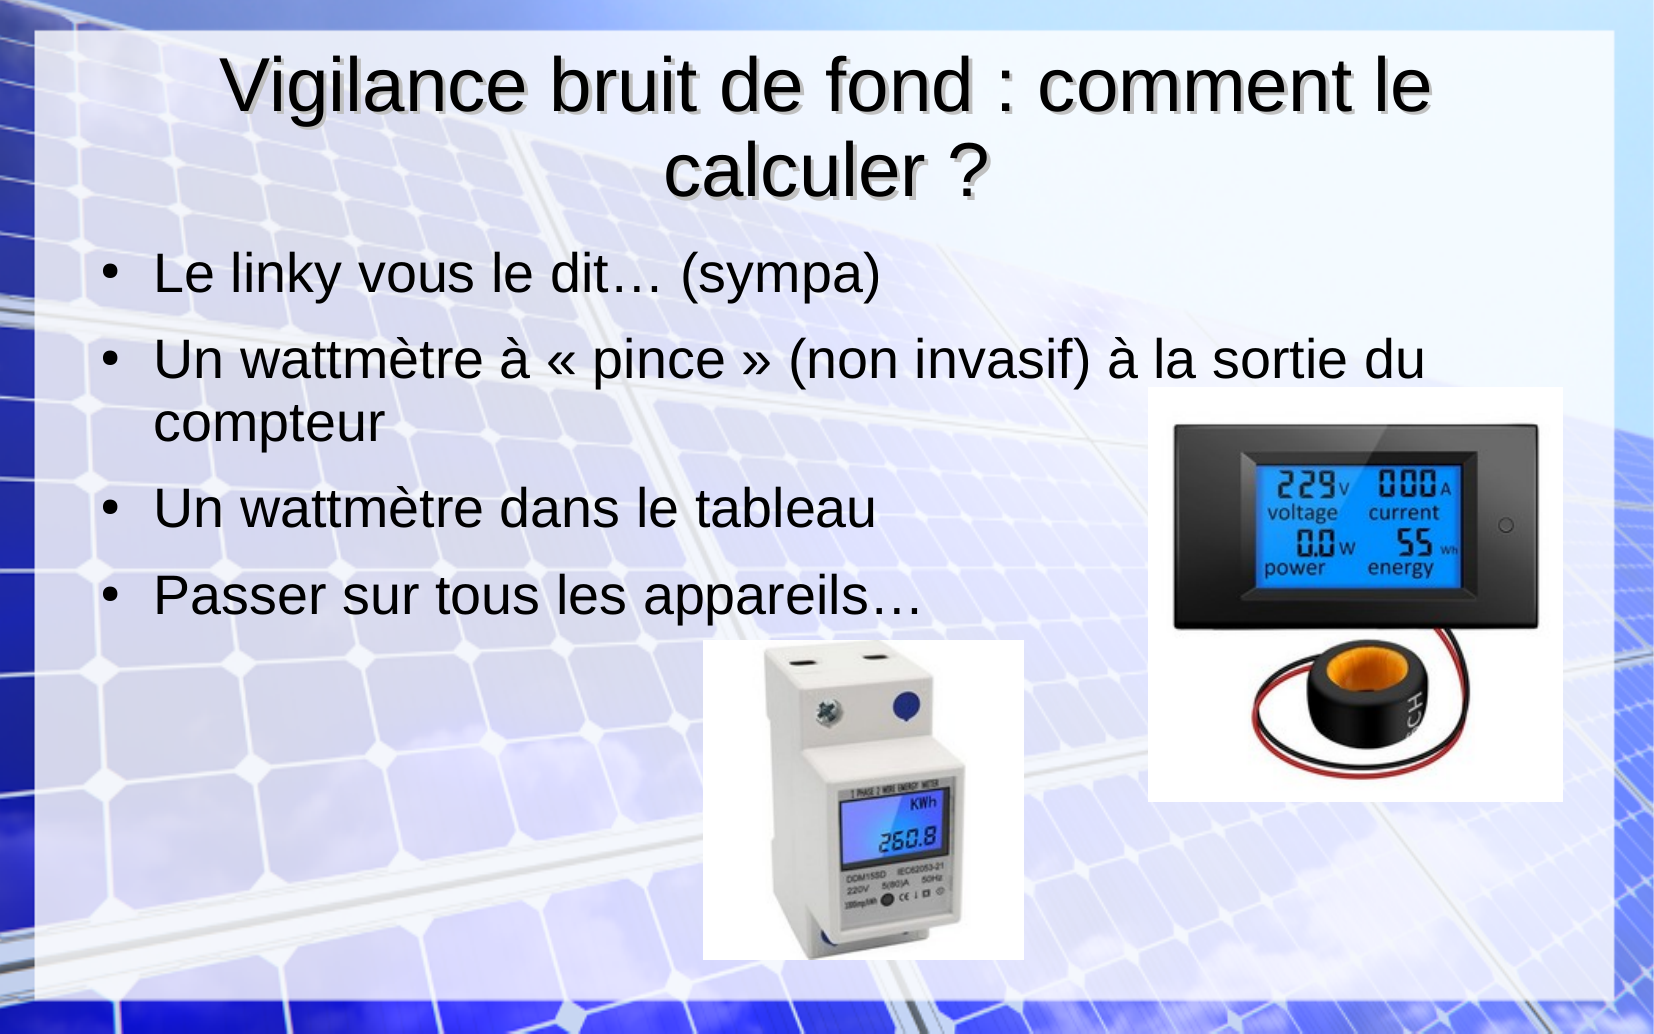

# Vigilance bruit de fond : comment le calculer ?
Le linky vous le dit… (sympa)
Un wattmètre à « pince » (non invasif) à la sortie du compteur
Un wattmètre dans le tableau
Passer sur tous les appareils…